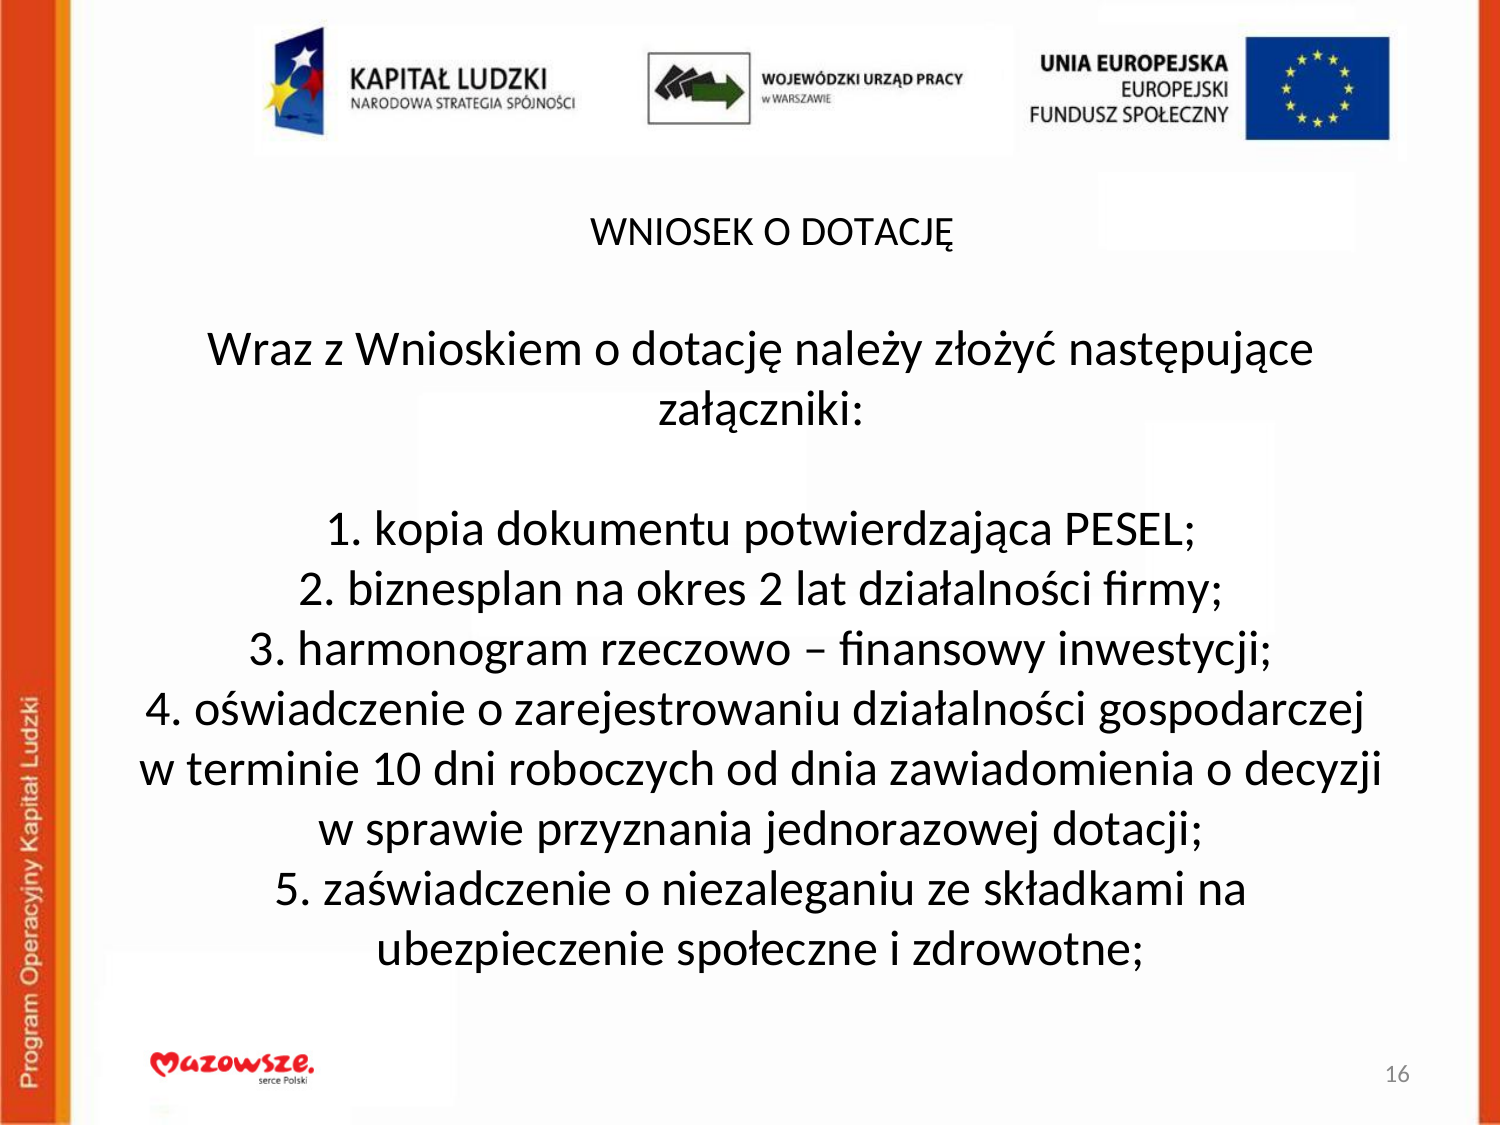

WNIOSEK O DOTACJĘ
# Wraz z Wnioskiem o dotację należy złożyć następujące załączniki: 1. kopia dokumentu potwierdzająca PESEL; 2. biznesplan na okres 2 lat działalności firmy; 3. harmonogram rzeczowo – finansowy inwestycji; 4. oświadczenie o zarejestrowaniu działalności gospodarczej w terminie 10 dni roboczych od dnia zawiadomienia o decyzji w sprawie przyznania jednorazowej dotacji; 5. zaświadczenie o niezaleganiu ze składkami na ubezpieczenie społeczne i zdrowotne;